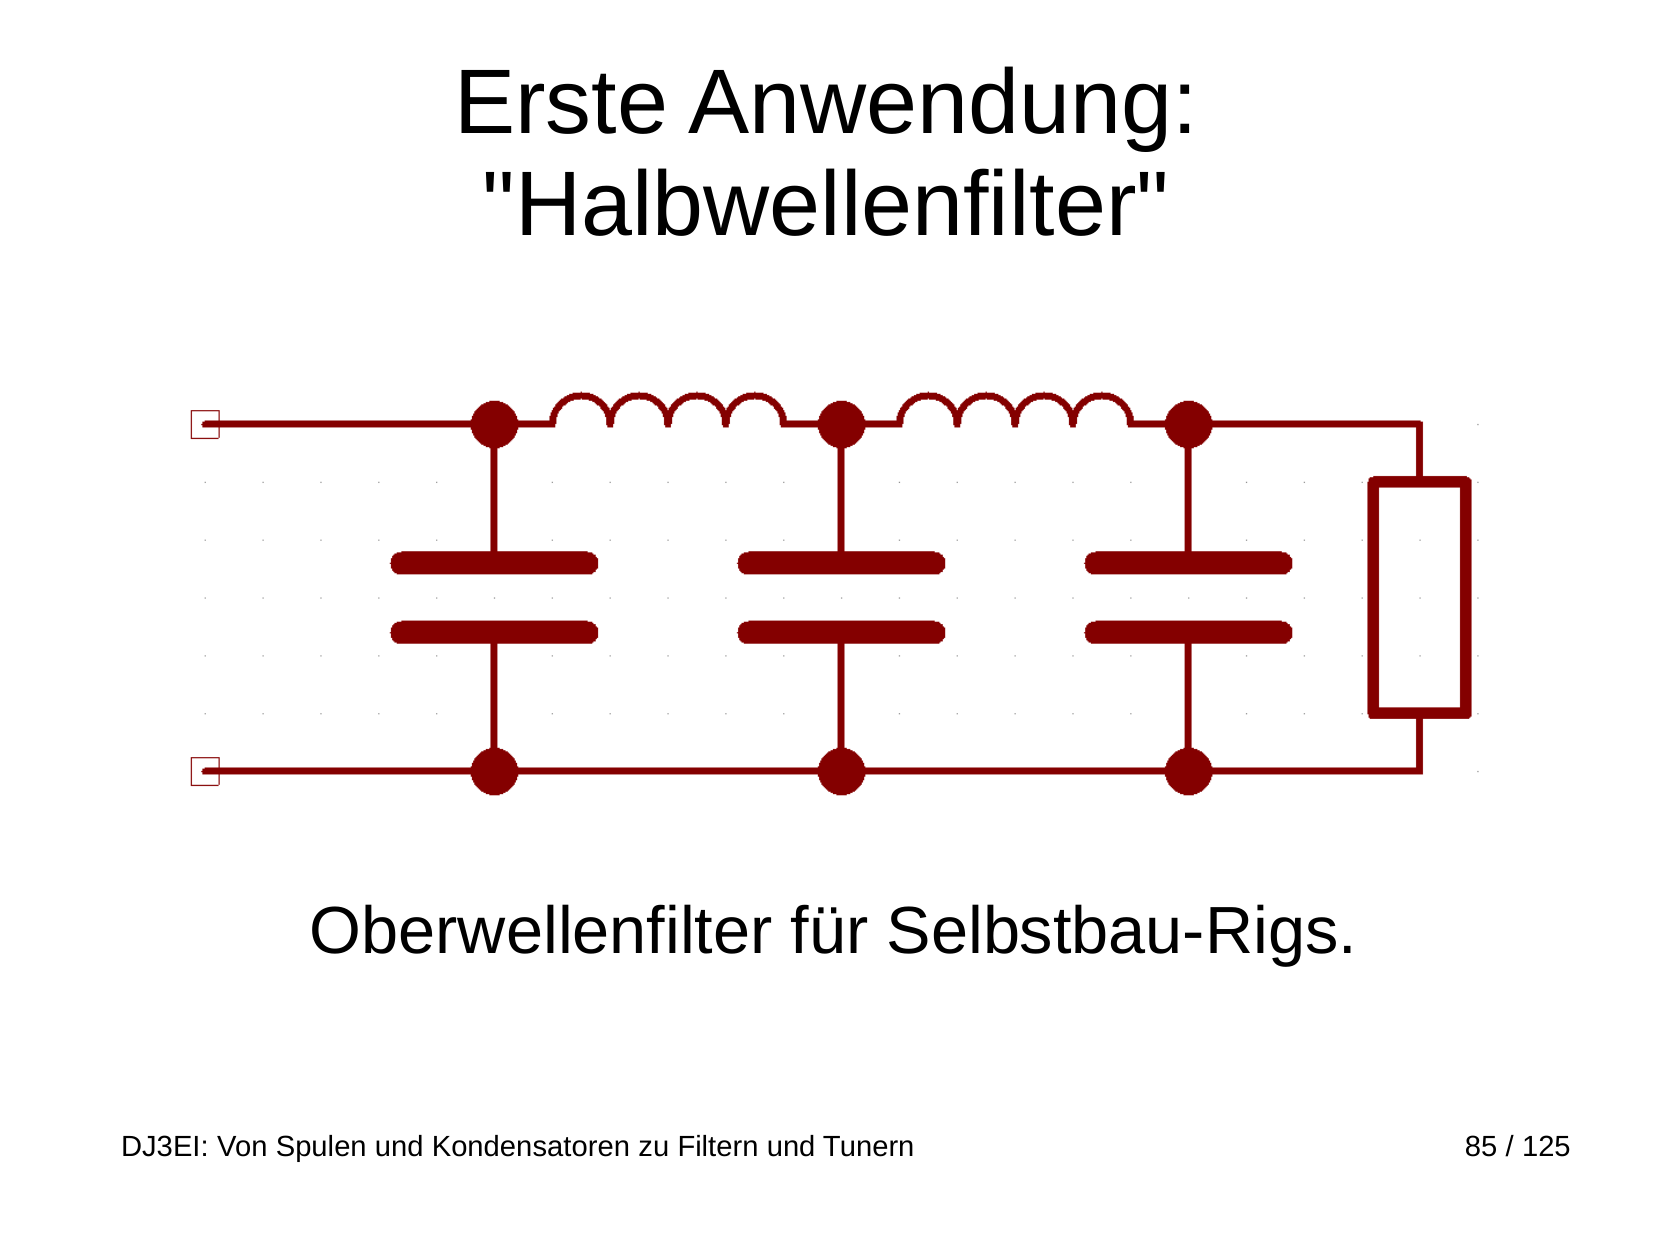

# Erste Anwendung: "Halbwellenfilter"
Oberwellenfilter für Selbstbau-Rigs.